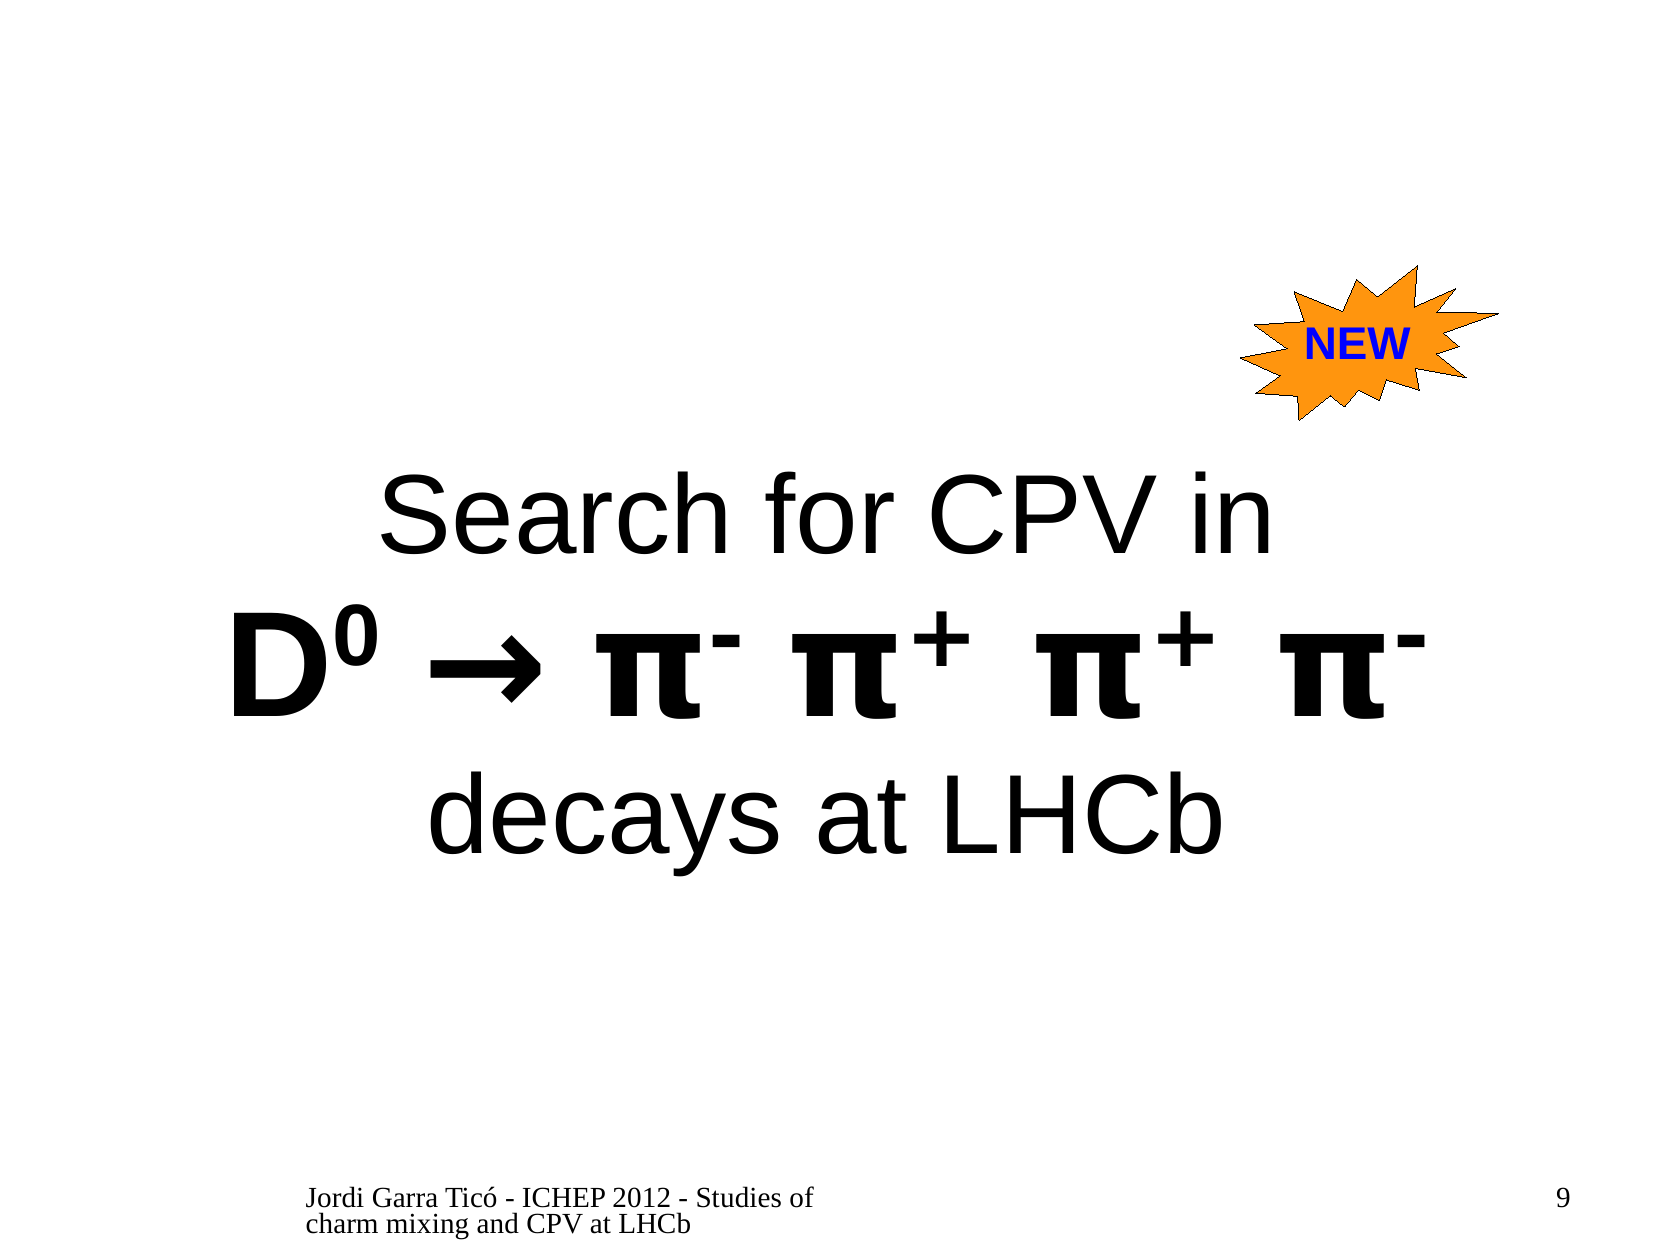

#
Search for CPV in
D0 → π- π+ π+ π-
decays at LHCb
NEW
Jordi Garra Ticó - ICHEP 2012 - Studies of charm mixing and CPV at LHCb
9